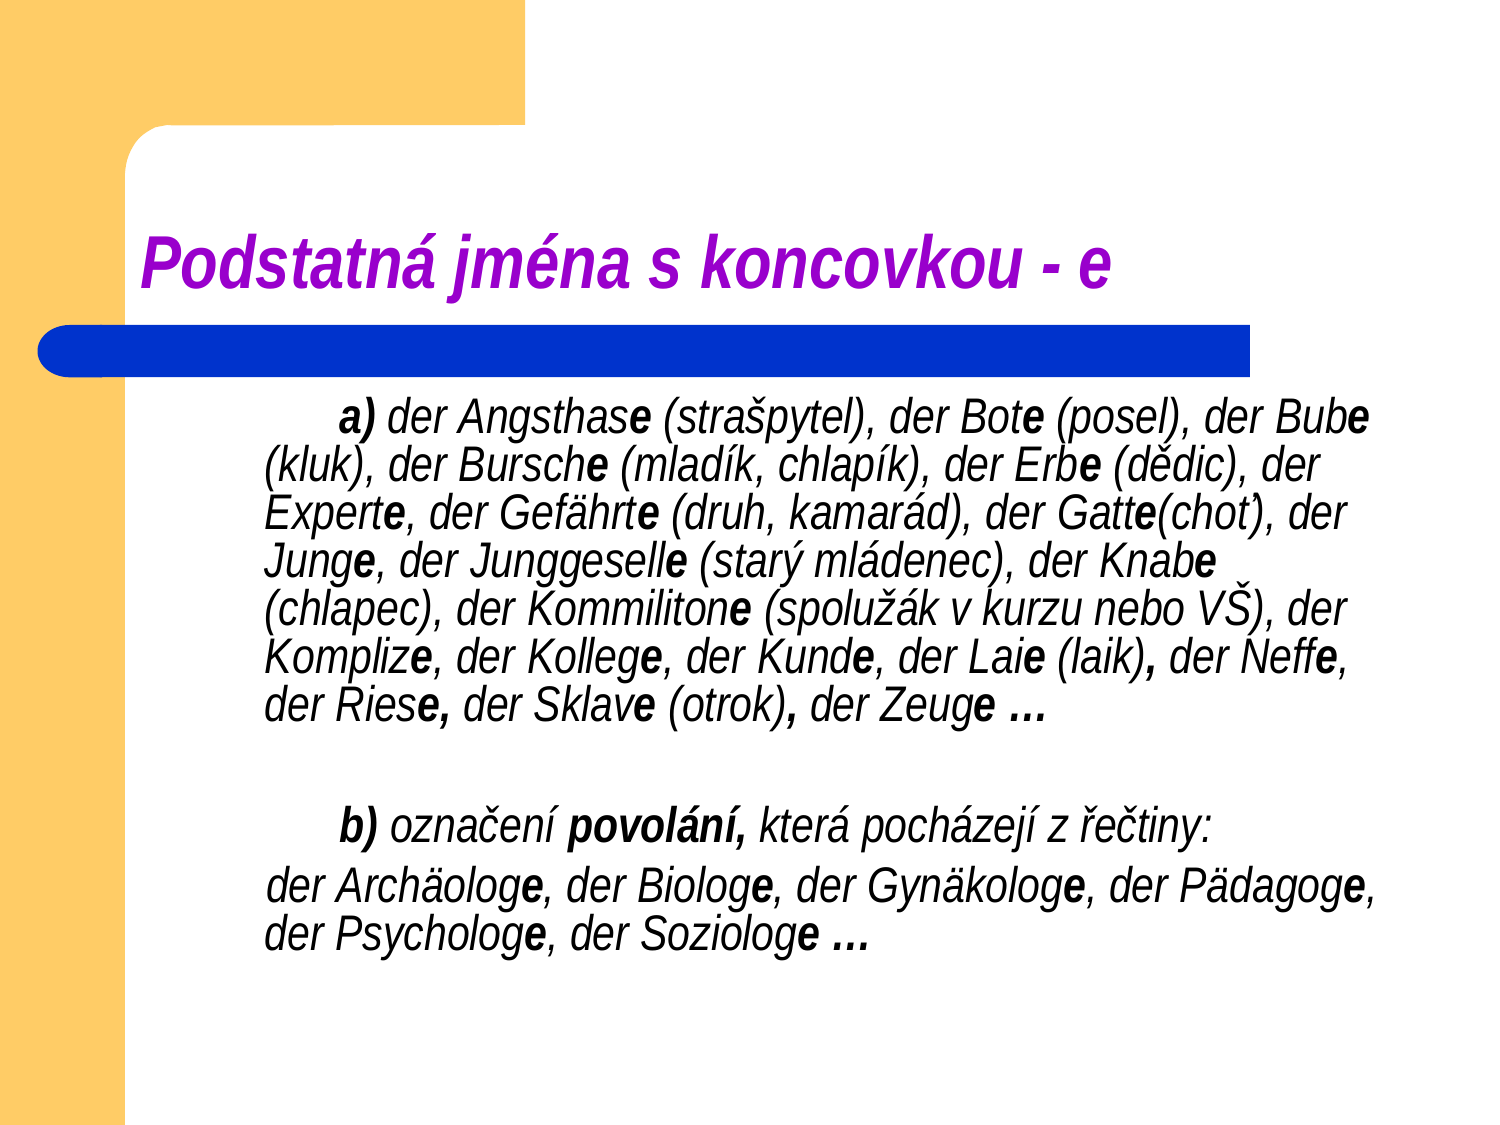

# Podstatná jména s koncovkou - e
	a) der Angsthase (strašpytel), der Bote (posel), der Bube (kluk), der Bursche (mladík, chlapík), der Erbe (dědic), der Experte, der Gefährte (druh, kamarád), der Gatte(choť), der Junge, der Junggeselle (starý mládenec), der Knabe (chlapec), der Kommilitone (spolužák v kurzu nebo VŠ), der Komplize, der Kollege, der Kunde, der Laie (laik), der Neffe, der Riese, der Sklave (otrok), der Zeuge …
	b) označení povolání, která pocházejí z řečtiny:
 der Archäologe, der Biologe, der Gynäkologe, der Pädagoge, der Psychologe, der Soziologe …